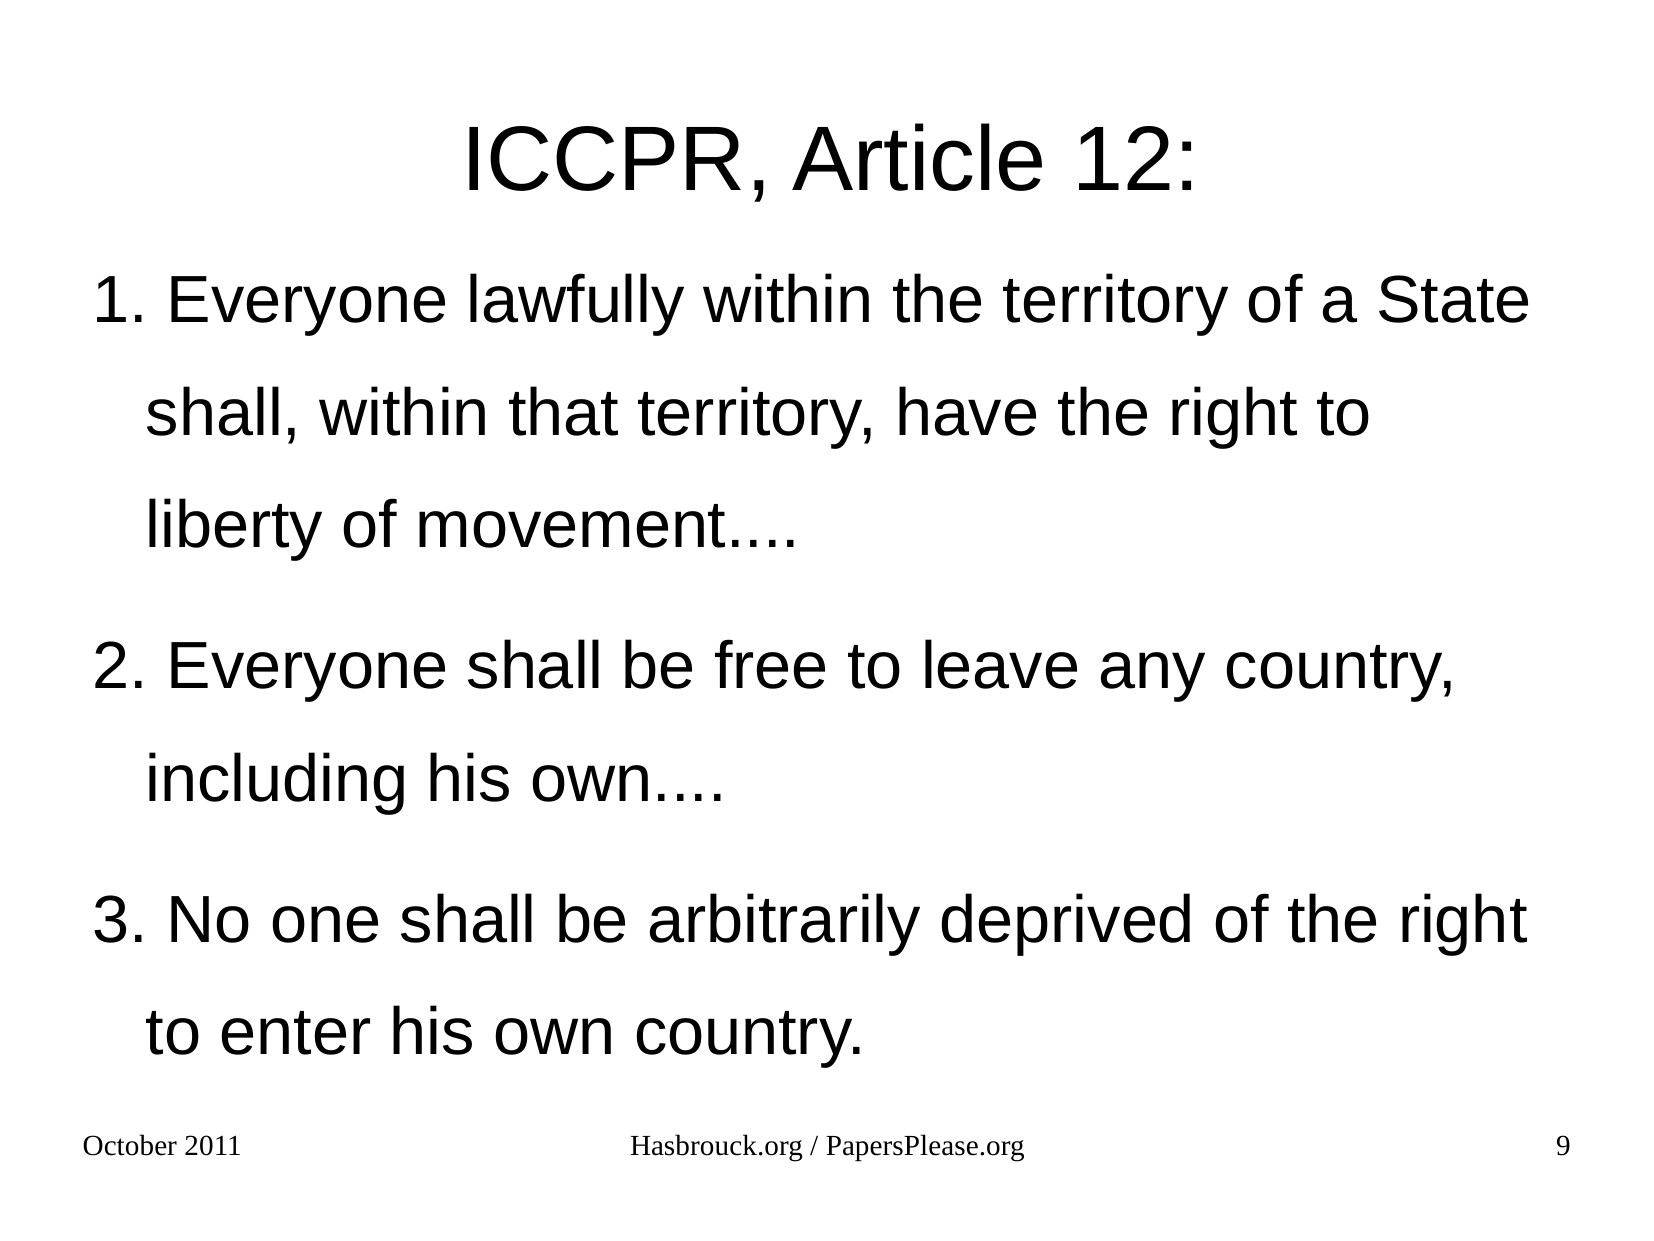

# ICCPR, Article 12:
 Everyone lawfully within the territory of a State shall, within that territory, have the right to liberty of movement....
 Everyone shall be free to leave any country, including his own....
 No one shall be arbitrarily deprived of the right to enter his own country.
October 2011
Hasbrouck.org / PapersPlease.org
9